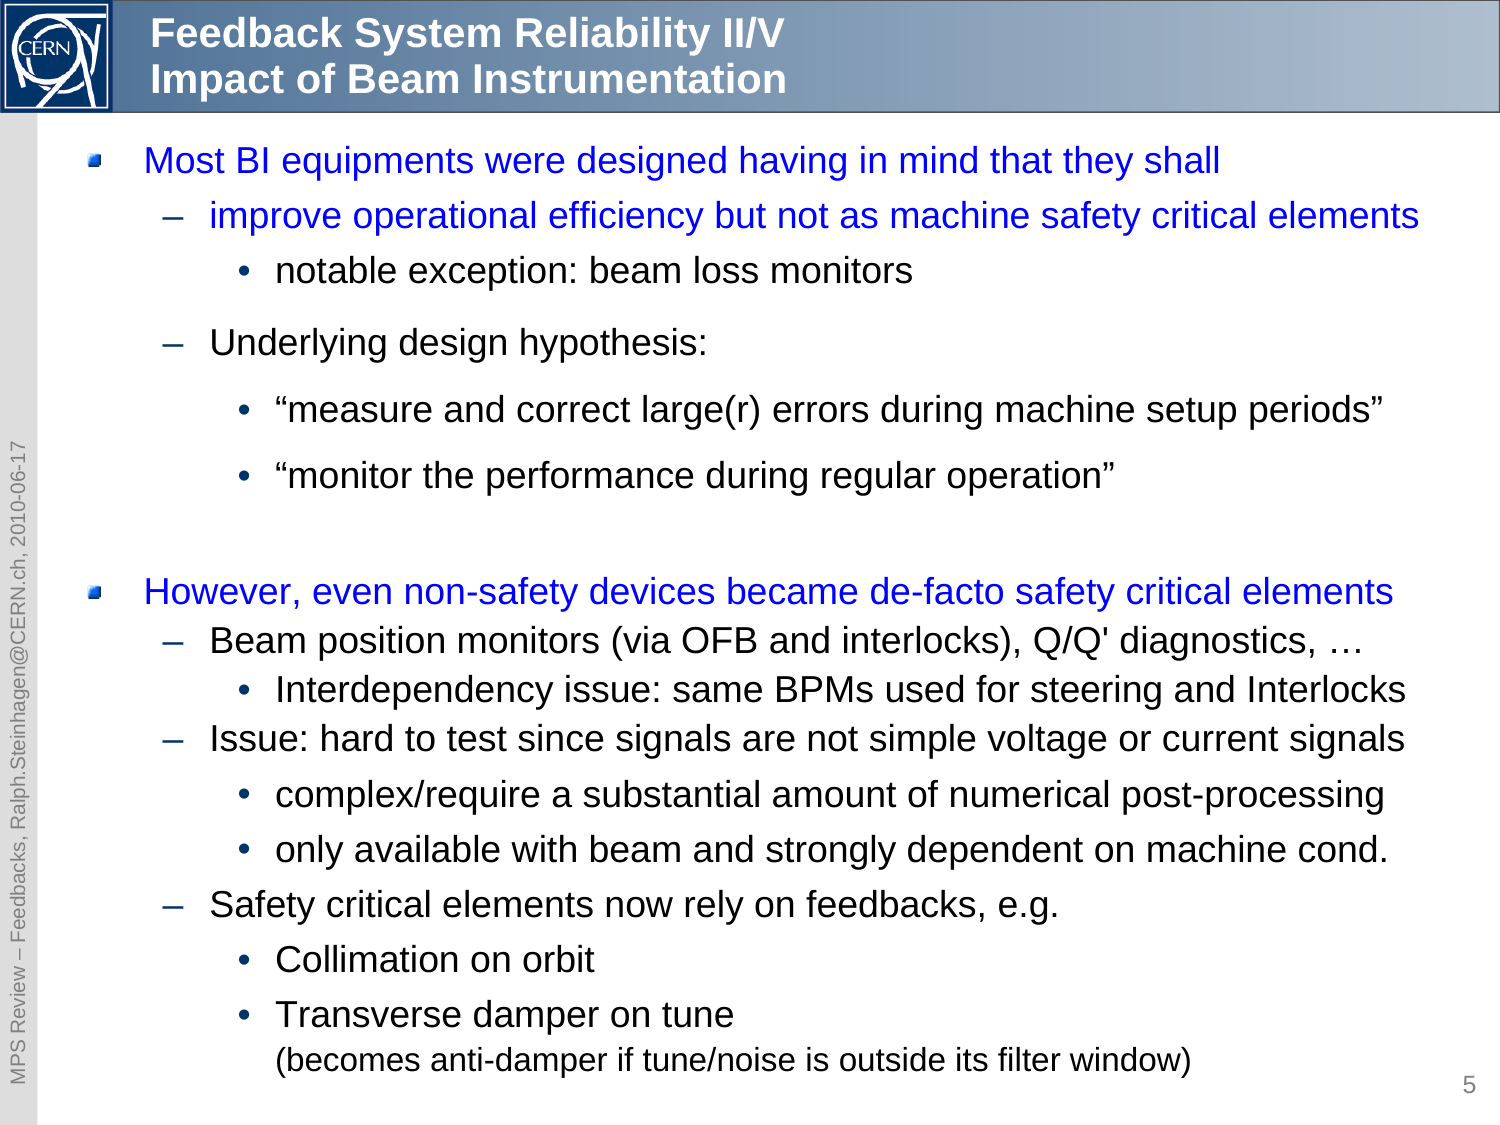

# Feedback System Reliability II/V Impact of Beam Instrumentation
Most BI equipments were designed having in mind that they shall
improve operational efficiency but not as machine safety critical elements
notable exception: beam loss monitors
Underlying design hypothesis:
“measure and correct large(r) errors during machine setup periods”
“monitor the performance during regular operation”
However, even non-safety devices became de-facto safety critical elements
Beam position monitors (via OFB and interlocks), Q/Q' diagnostics, …
Interdependency issue: same BPMs used for steering and Interlocks
Issue: hard to test since signals are not simple voltage or current signals
complex/require a substantial amount of numerical post-processing
only available with beam and strongly dependent on machine cond.
Safety critical elements now rely on feedbacks, e.g.
Collimation on orbit
Transverse damper on tune 				 (becomes anti-damper if tune/noise is outside its filter window)